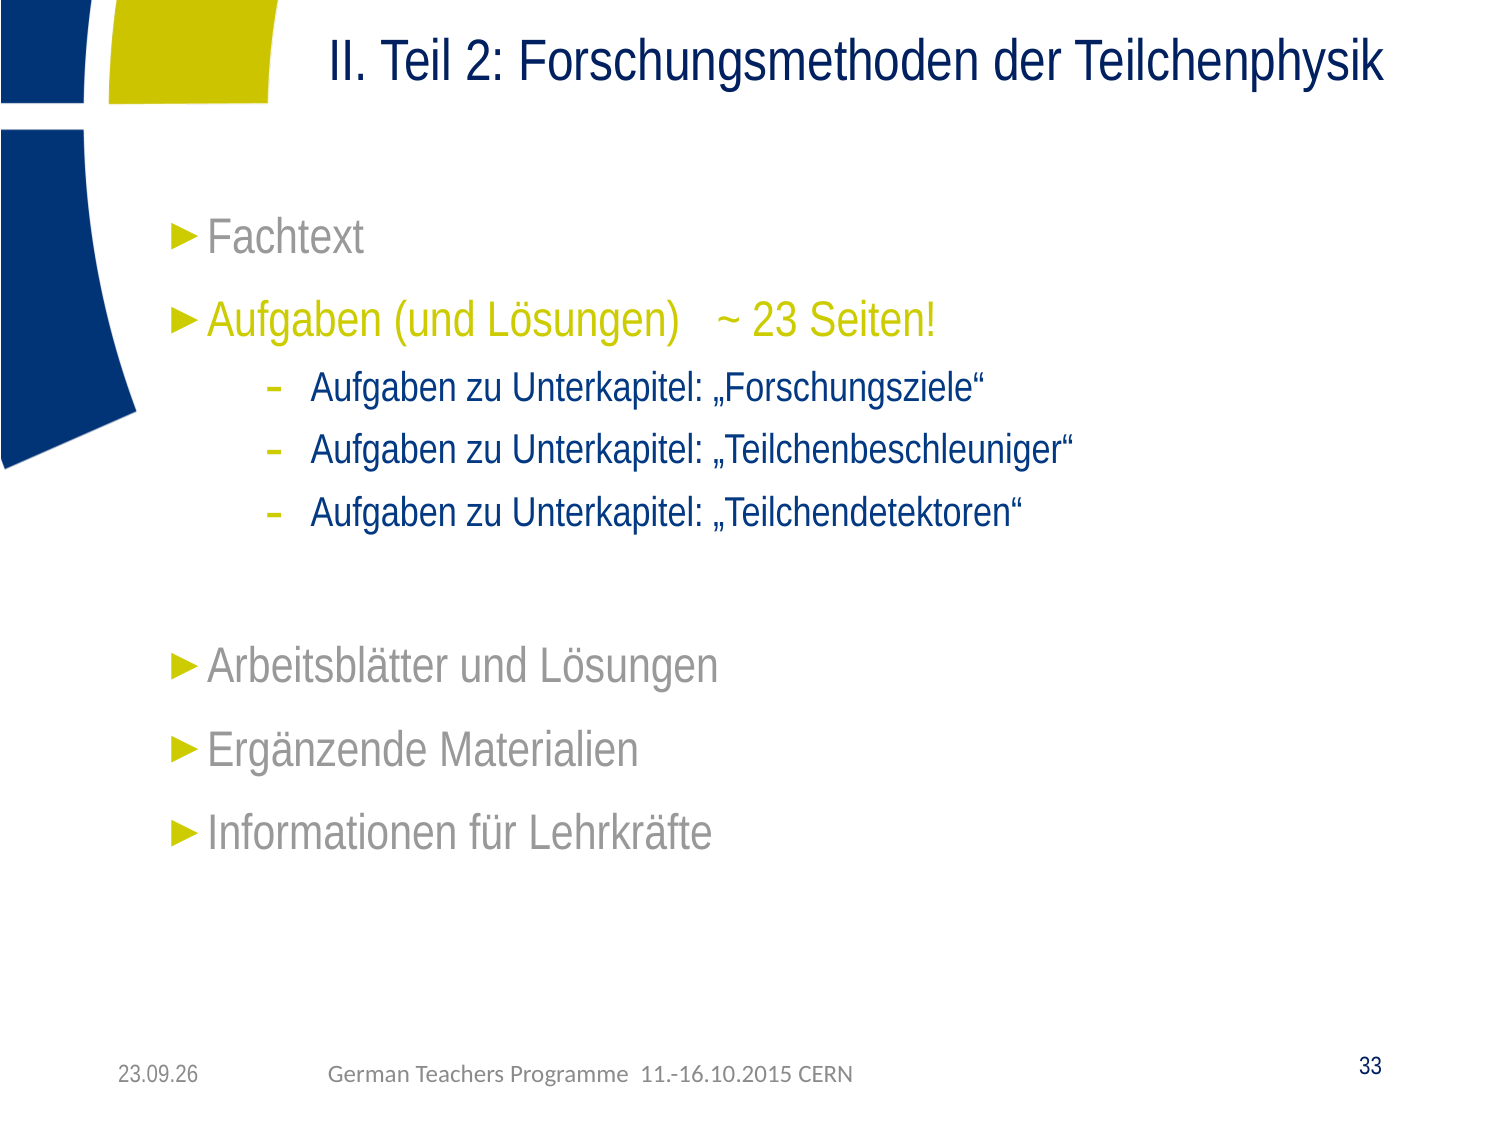

II. Teil 2: Forschungsmethoden der Teilchenphysik
# Fachtext
Aufgaben (und Lösungen) 	~ 23 Seiten!
Aufgaben zu Unterkapitel: „Forschungsziele“
Aufgaben zu Unterkapitel: „Teilchenbeschleuniger“
Aufgaben zu Unterkapitel: „Teilchendetektoren“
Arbeitsblätter und Lösungen
Ergänzende Materialien
Informationen für Lehrkräfte
German Teachers Programme 11.-16.10.2015 CERN